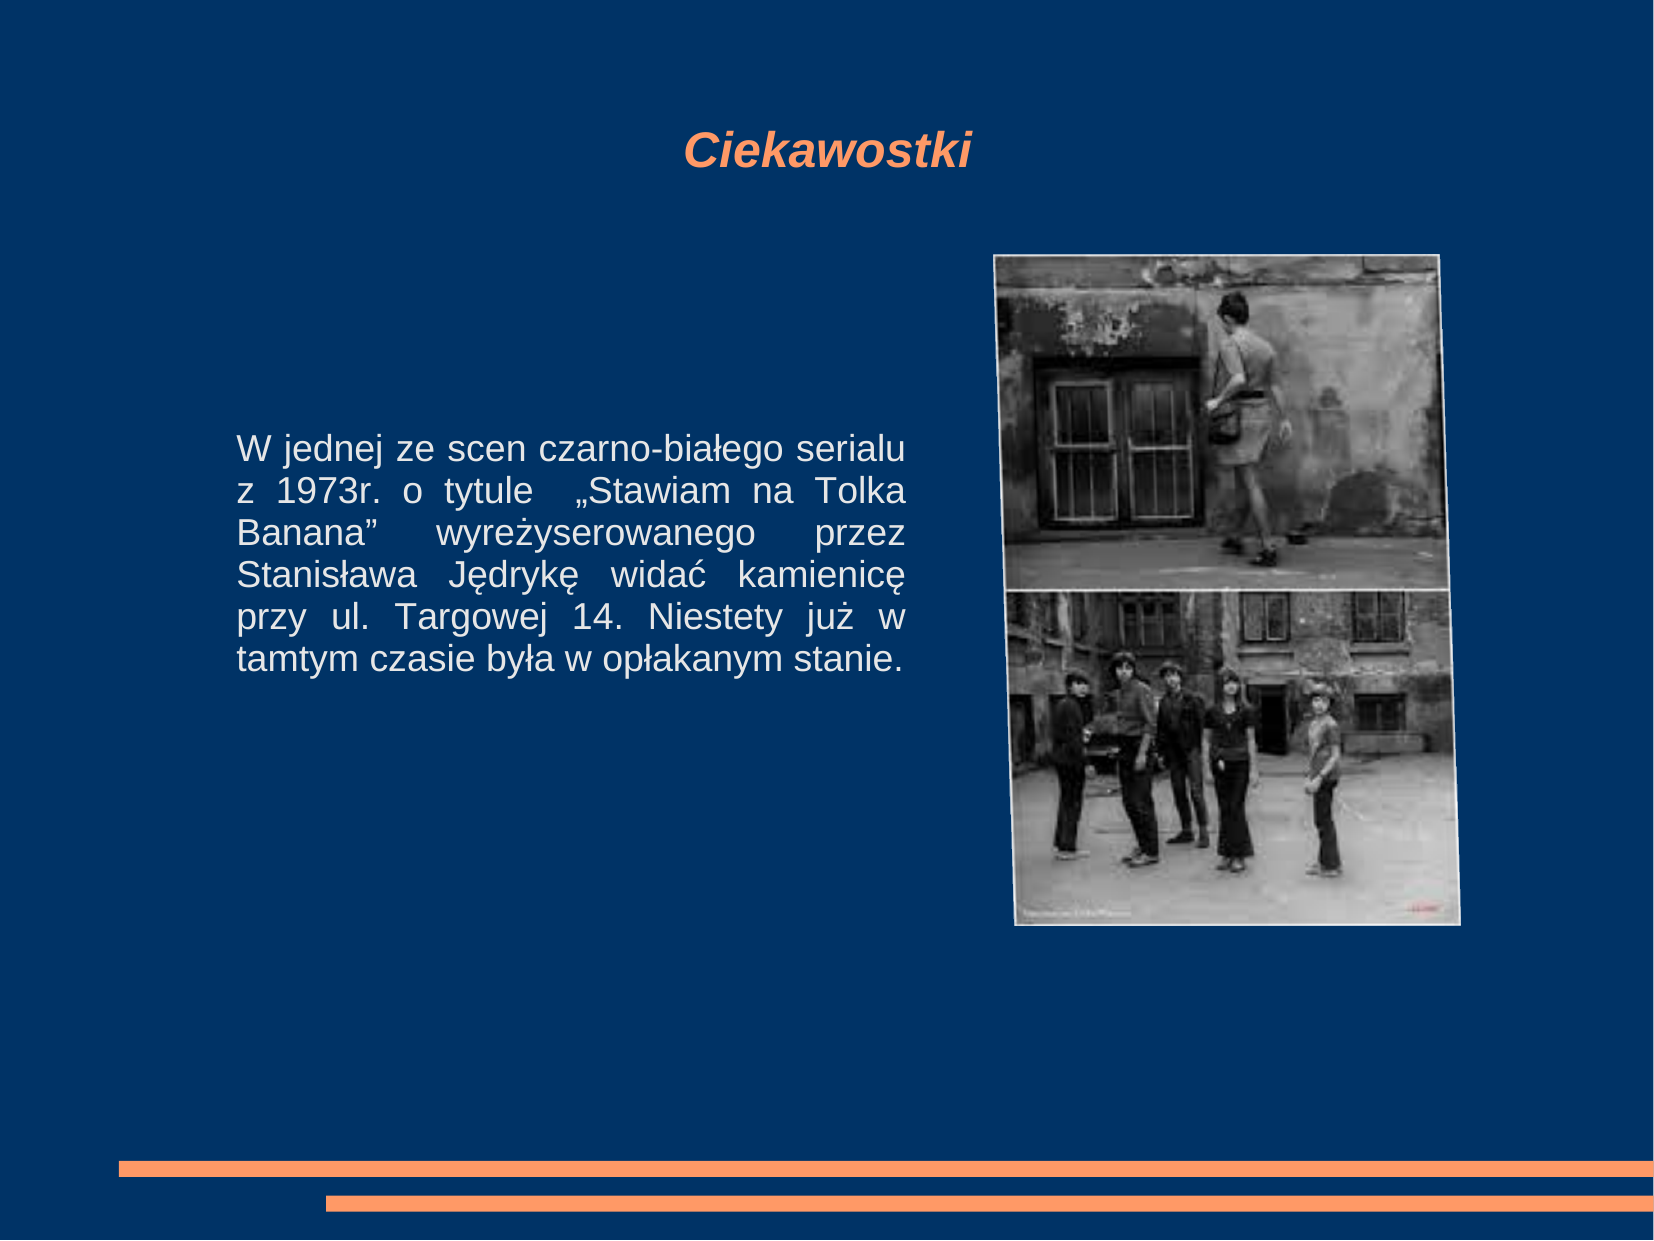

# Ciekawostki
W jednej ze scen czarno-białego serialu z 1973r. o tytule „Stawiam na Tolka Banana” wyreżyserowanego przez Stanisława Jędrykę widać kamienicę przy ul. Targowej 14. Niestety już w tamtym czasie była w opłakanym stanie.